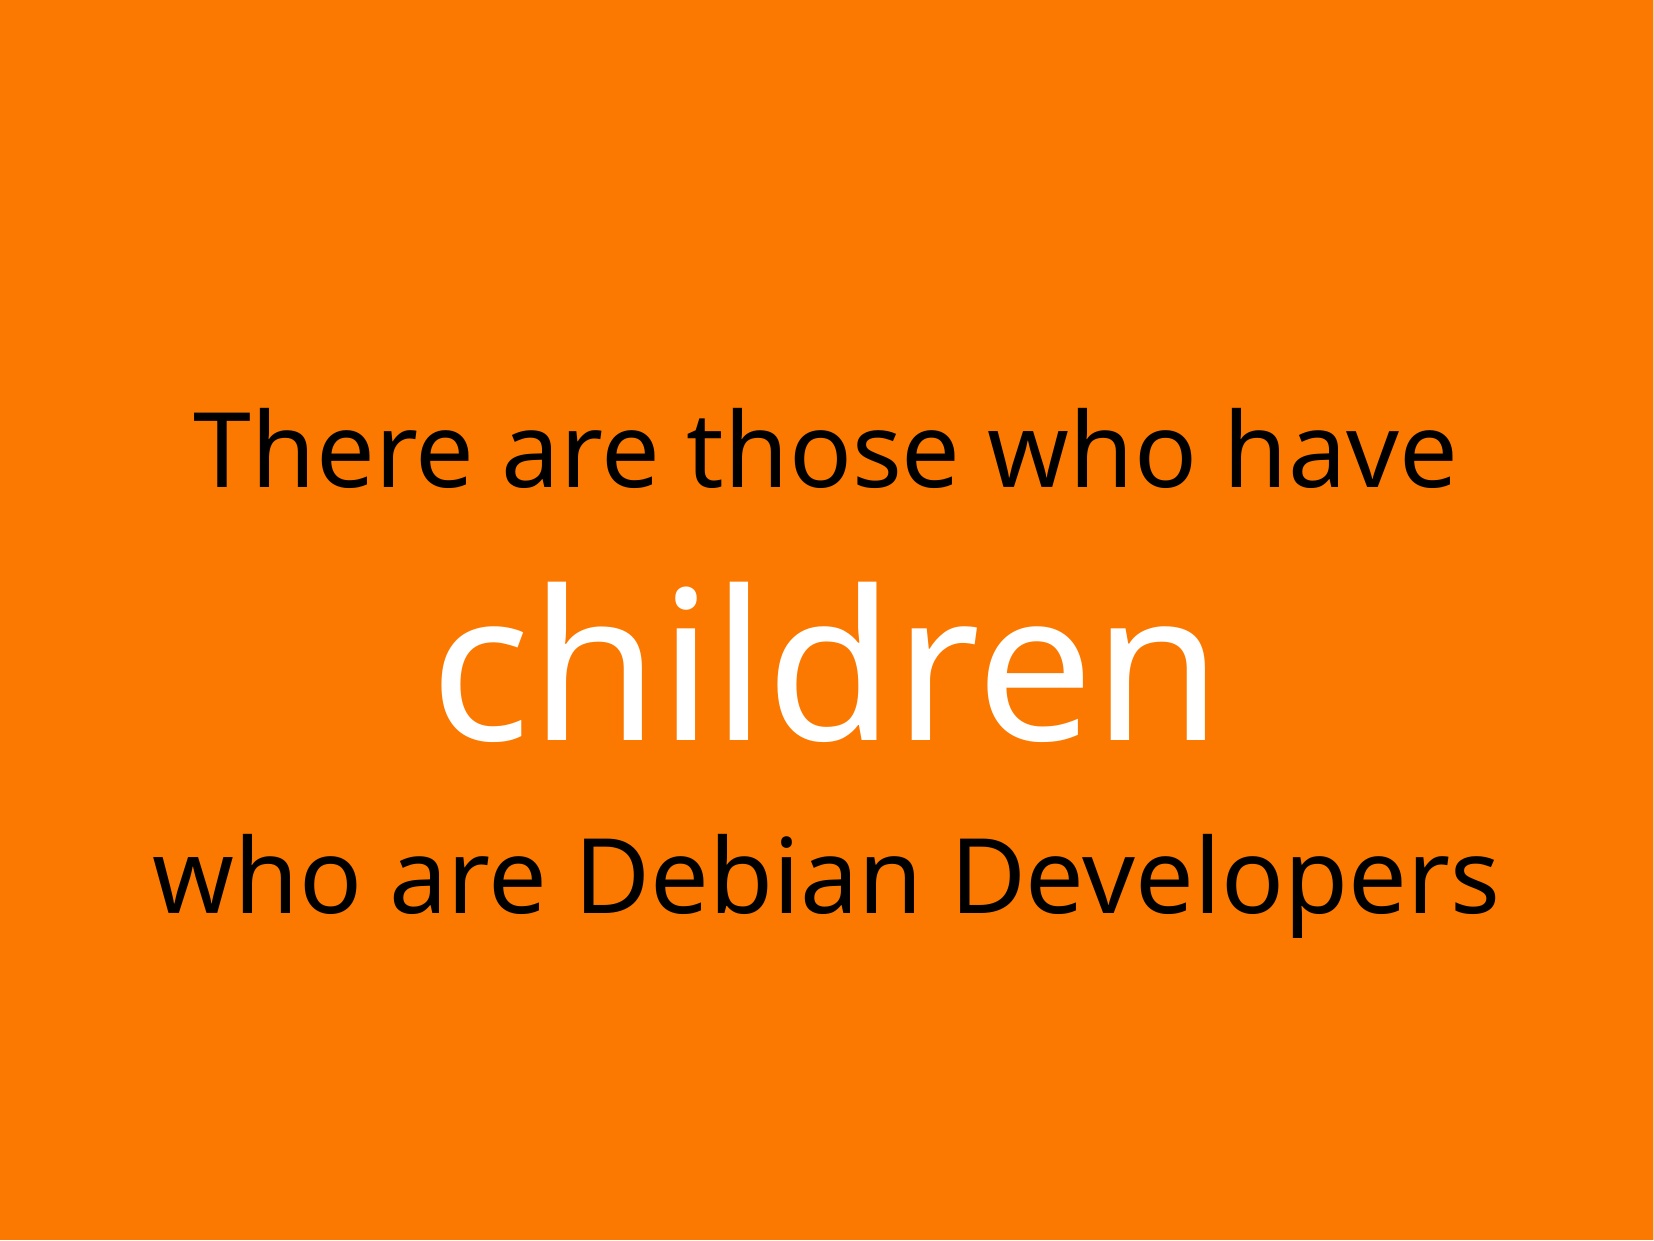

There are those who have
children
who are Debian Developers